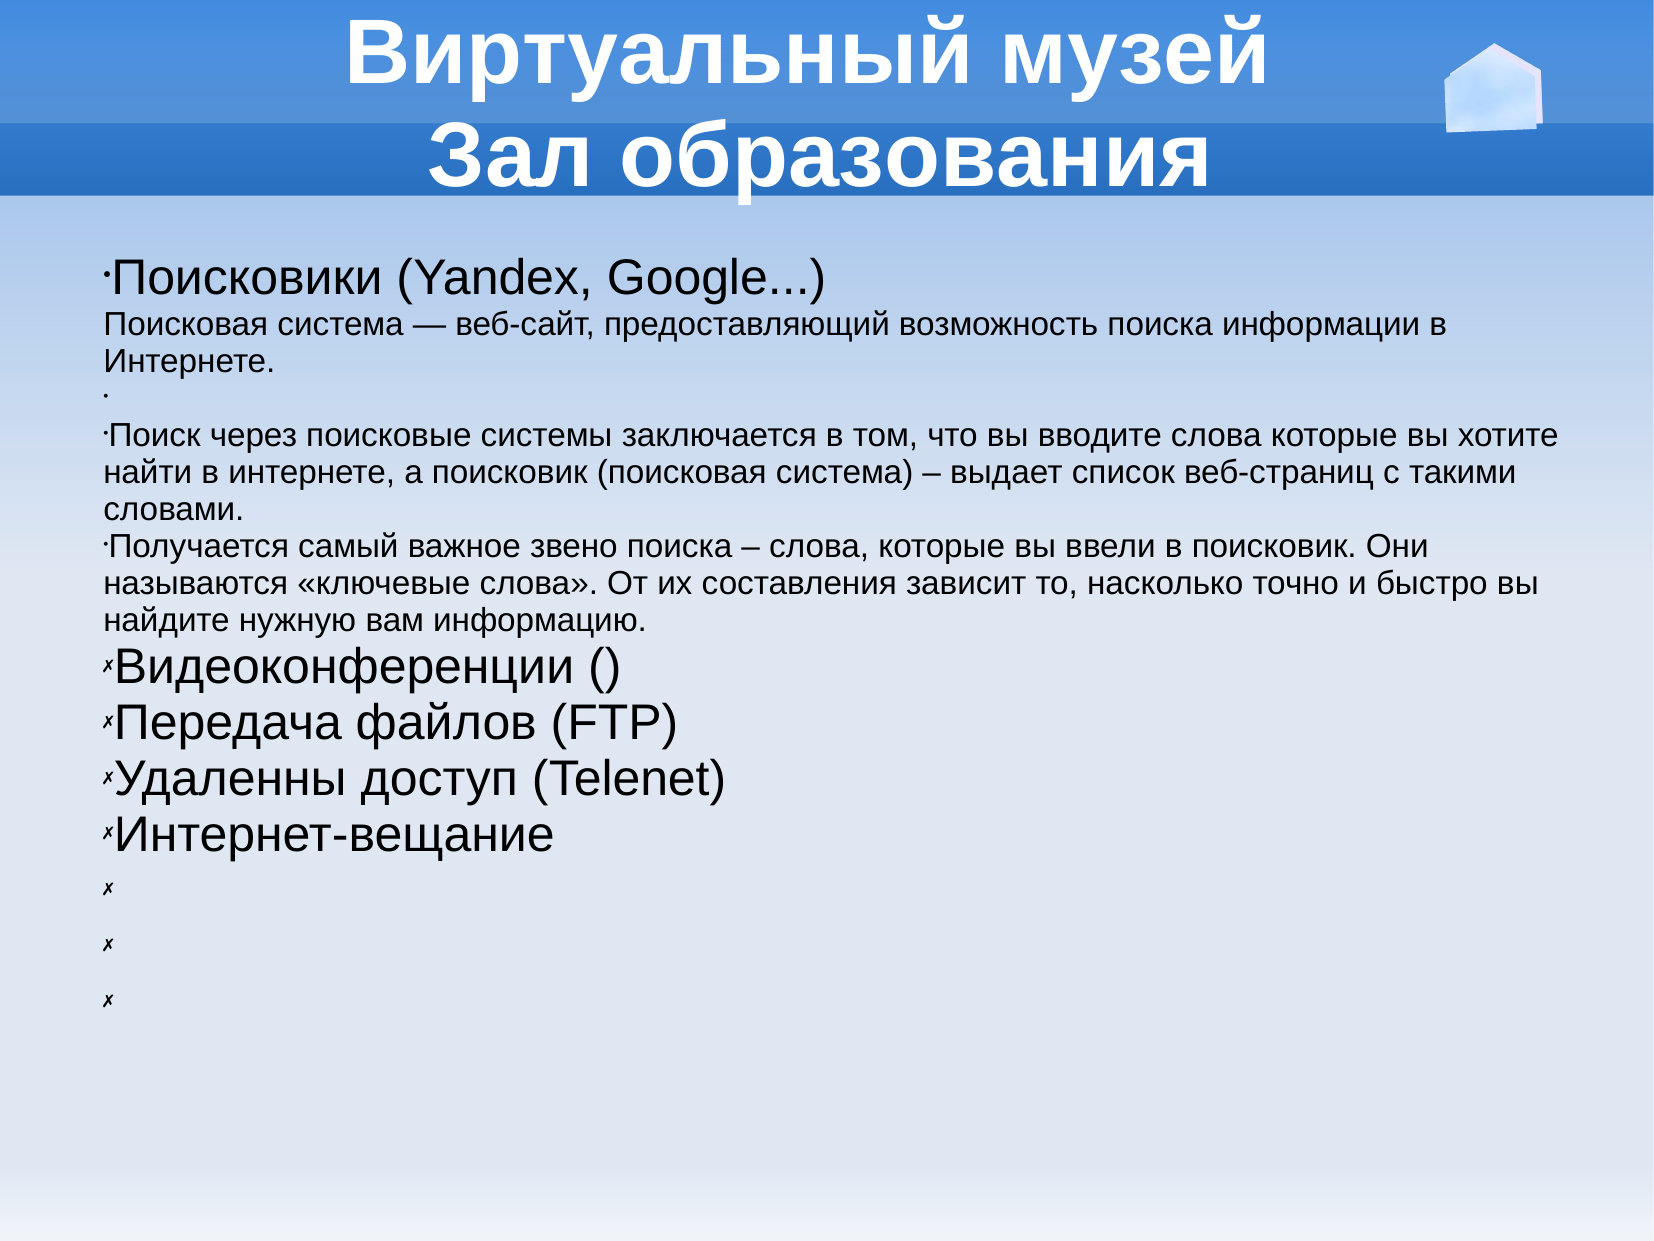

# Виртуальный музей Зал образования
Поисковики (Yandex, Google...)
Поисковая система — веб-сайт, предоставляющий возможность поиска информации в Интернете.
Поиск через поисковые системы заключается в том, что вы вводите слова которые вы хотите найти в интернете, а поисковик (поисковая система) – выдает список веб-страниц с такими словами.
Получается самый важное звено поиска – слова, которые вы ввели в поисковик. Они называются «ключевые слова». От их составления зависит то, насколько точно и быстро вы найдите нужную вам информацию.
Видеоконференции ()
Передача файлов (FTP)
Удаленны доступ (Telenet)
Интернет-вещание